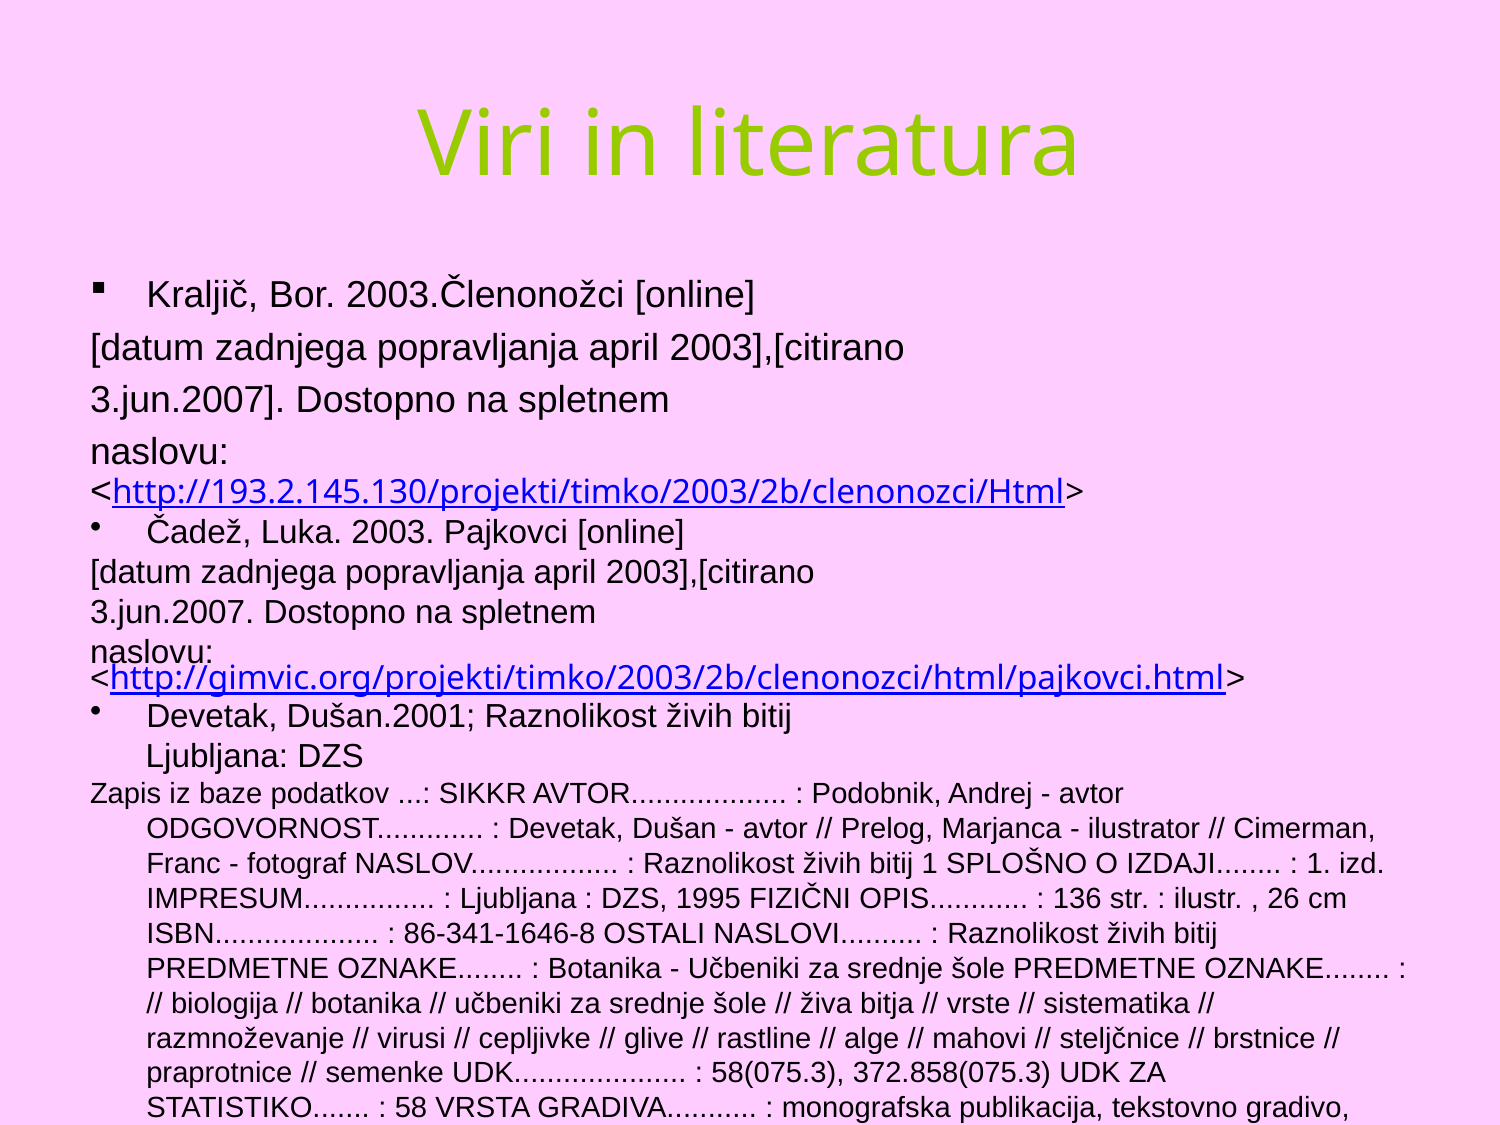

# Viri in literatura
Kraljič, Bor. 2003.Členonožci [online]
[datum zadnjega popravljanja april 2003],[citirano
3.jun.2007]. Dostopno na spletnem
naslovu:
<http://193.2.145.130/projekti/timko/2003/2b/clenonozci/Html>
Čadež, Luka. 2003. Pajkovci [online]
[datum zadnjega popravljanja april 2003],[citirano
3.jun.2007. Dostopno na spletnem
naslovu:
<http://gimvic.org/projekti/timko/2003/2b/clenonozci/html/pajkovci.html>
Devetak, Dušan.2001; Raznolikost živih bitij
 Ljubljana: DZS
Zapis iz baze podatkov ...: SIKKR AVTOR................... : Podobnik, Andrej - avtor ODGOVORNOST............. : Devetak, Dušan - avtor // Prelog, Marjanca - ilustrator // Cimerman, Franc - fotograf NASLOV.................. : Raznolikost živih bitij 1 SPLOŠNO O IZDAJI........ : 1. izd. IMPRESUM................ : Ljubljana : DZS, 1995 FIZIČNI OPIS............ : 136 str. : ilustr. , 26 cm ISBN.................... : 86-341-1646-8 OSTALI NASLOVI.......... : Raznolikost živih bitij PREDMETNE OZNAKE........ : Botanika - Učbeniki za srednje šole PREDMETNE OZNAKE........ : // biologija // botanika // učbeniki za srednje šole // živa bitja // vrste // sistematika // razmnoževanje // virusi // cepljivke // glive // rastline // alge // mahovi // steljčnice // brstnice // praprotnice // semenke UDK..................... : 58(075.3), 372.858(075.3) UDK ZA STATISTIKO....... : 58 VRSTA GRADIVA........... : monografska publikacija, tekstovno gradivo, tiskano COBISS.SI-ID............ : 53850880